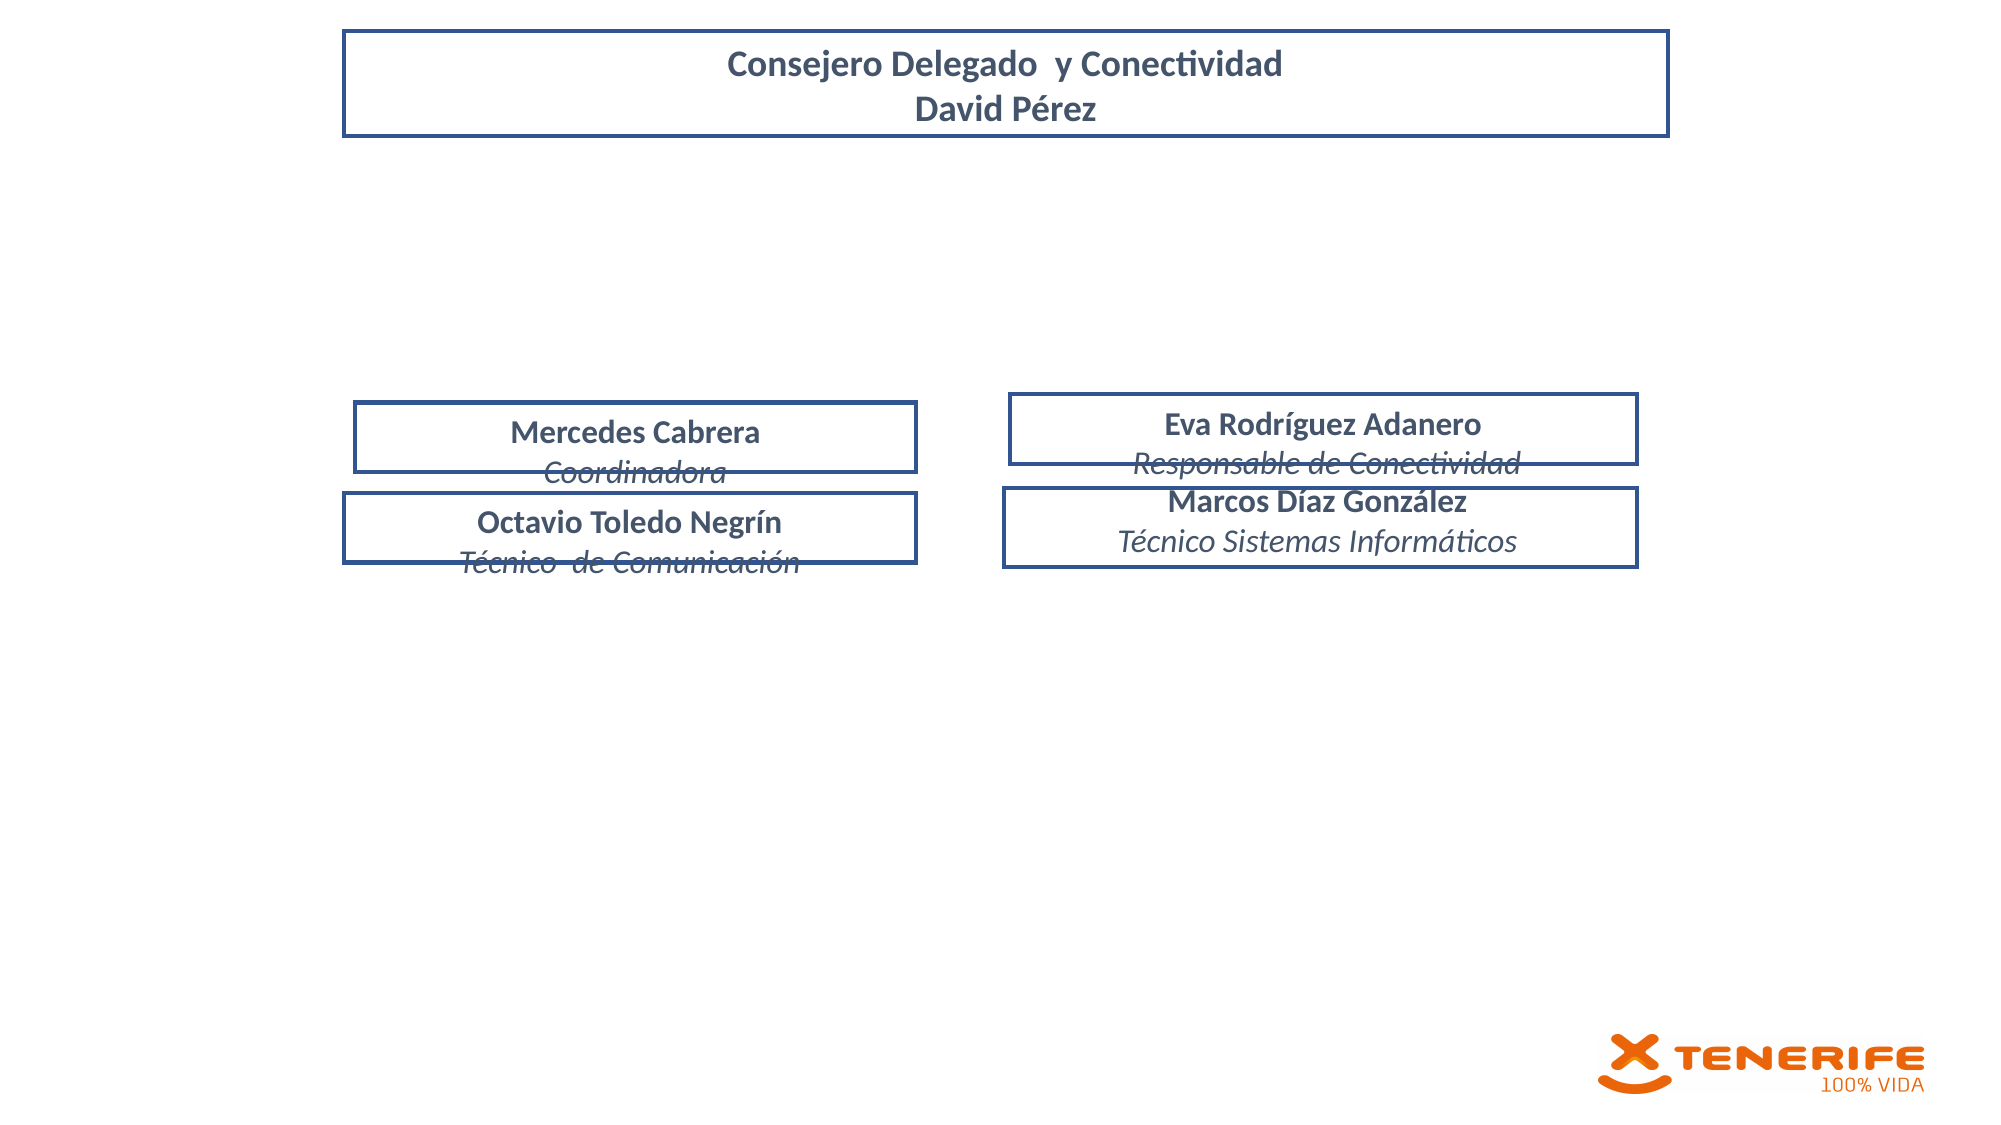

Consejero Delegado y Conectividad
David Pérez
Eva Rodríguez Adanero
 Responsable de Conectividad
Mercedes Cabrera
Coordinadora
Marcos Díaz González
 Técnico Sistemas Informáticos
Octavio Toledo Negrín
Técnico de Comunicación